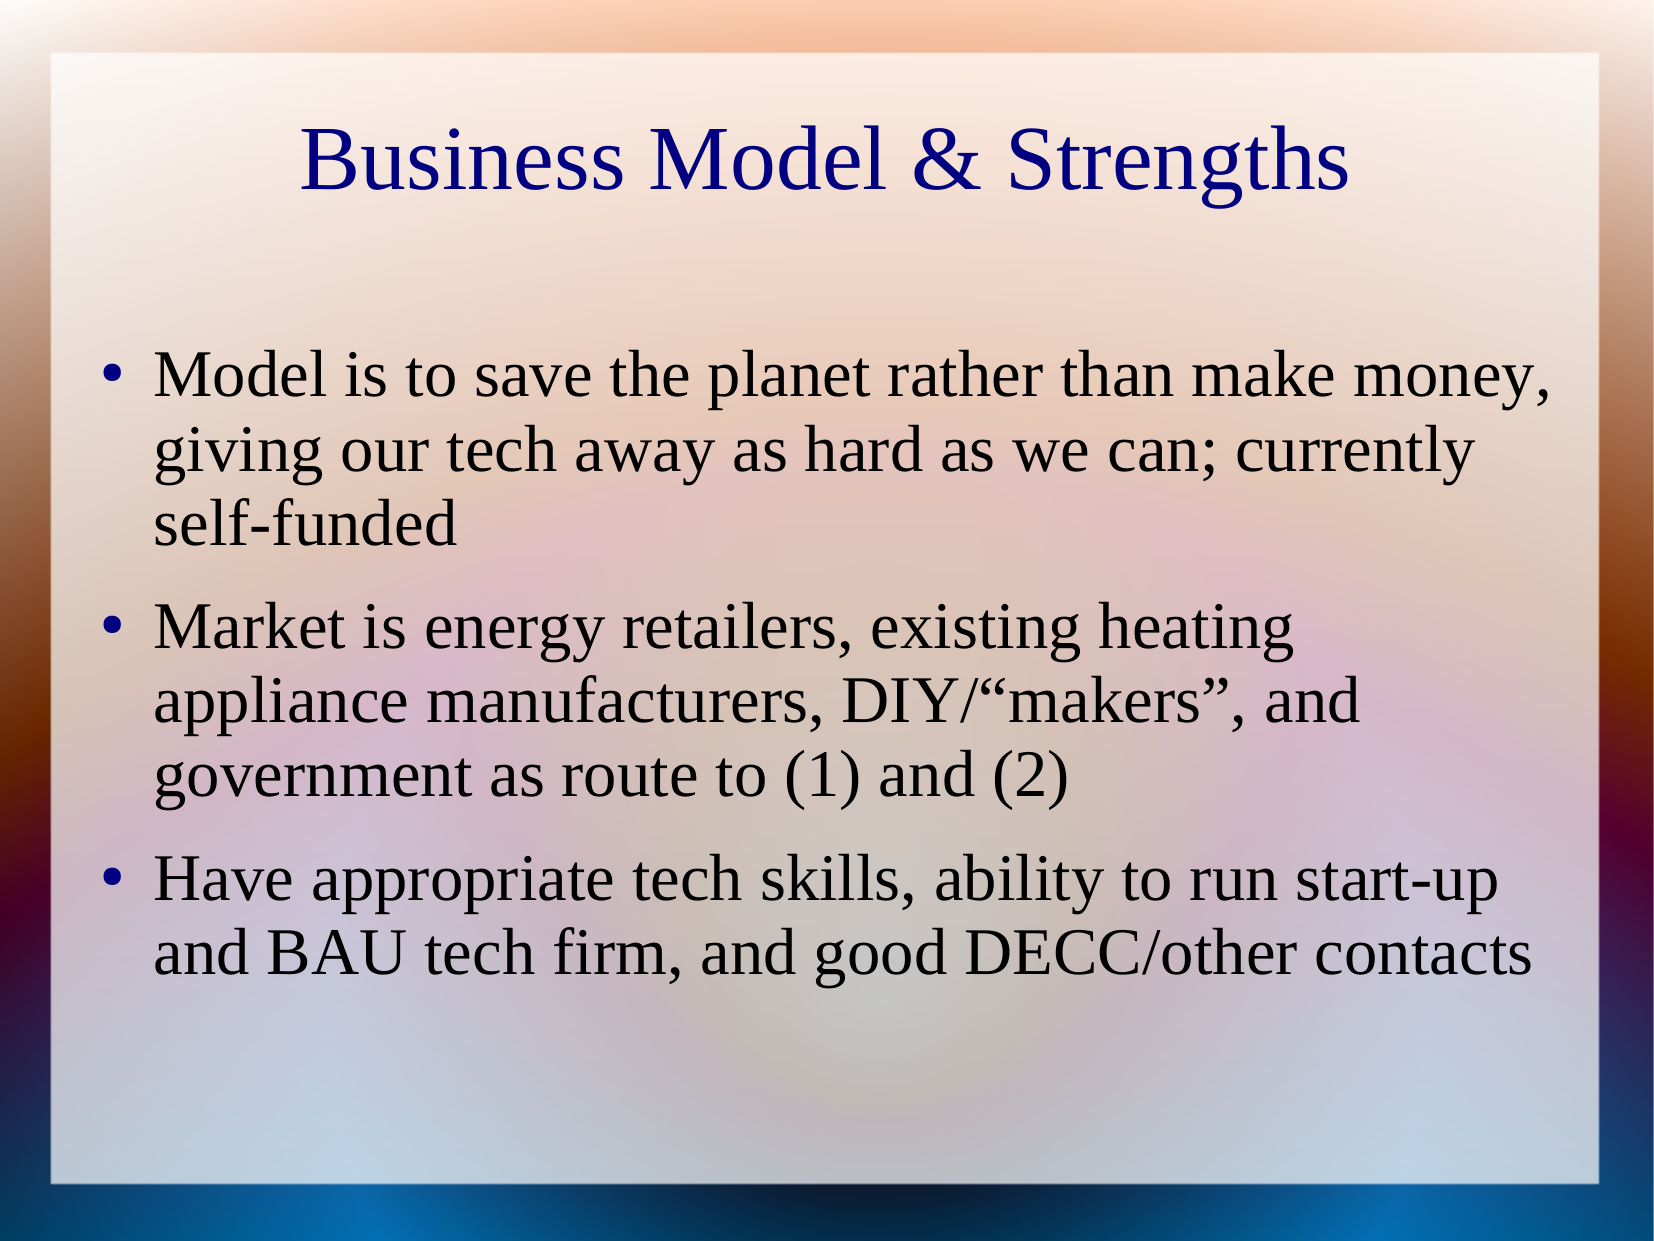

# Business Model & Strengths
Model is to save the planet rather than make money, giving our tech away as hard as we can; currently self-funded
Market is energy retailers, existing heating appliance manufacturers, DIY/“makers”, and government as route to (1) and (2)
Have appropriate tech skills, ability to run start-up and BAU tech firm, and good DECC/other contacts